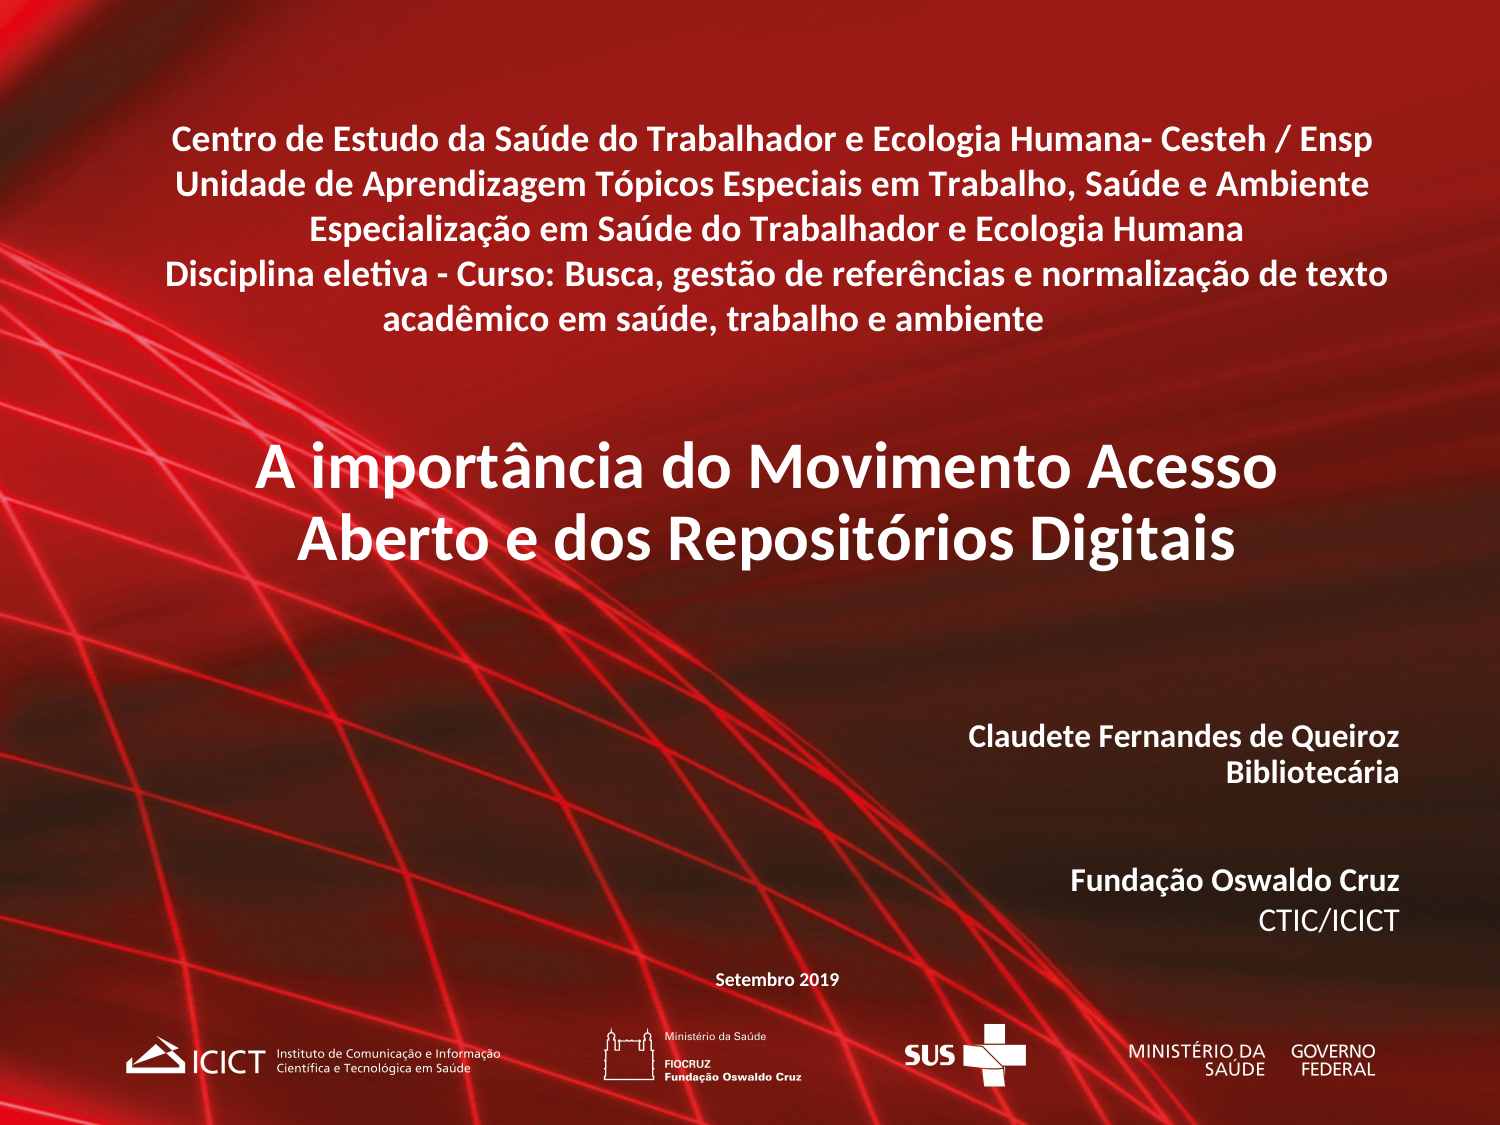

Centro de Estudo da Saúde do Trabalhador e Ecologia Humana- Cesteh / Ensp
Unidade de Aprendizagem Tópicos Especiais em Trabalho, Saúde e Ambiente
Especialização em Saúde do Trabalhador e Ecologia Humana
Disciplina eletiva - Curso: Busca, gestão de referências e normalização de texto acadêmico em saúde, trabalho e ambiente
A importância do Movimento Acesso Aberto e dos Repositórios Digitais
Claudete Fernandes de Queiroz
Bibliotecária
Fundação Oswaldo Cruz
CTIC/ICICT
Setembro 2019